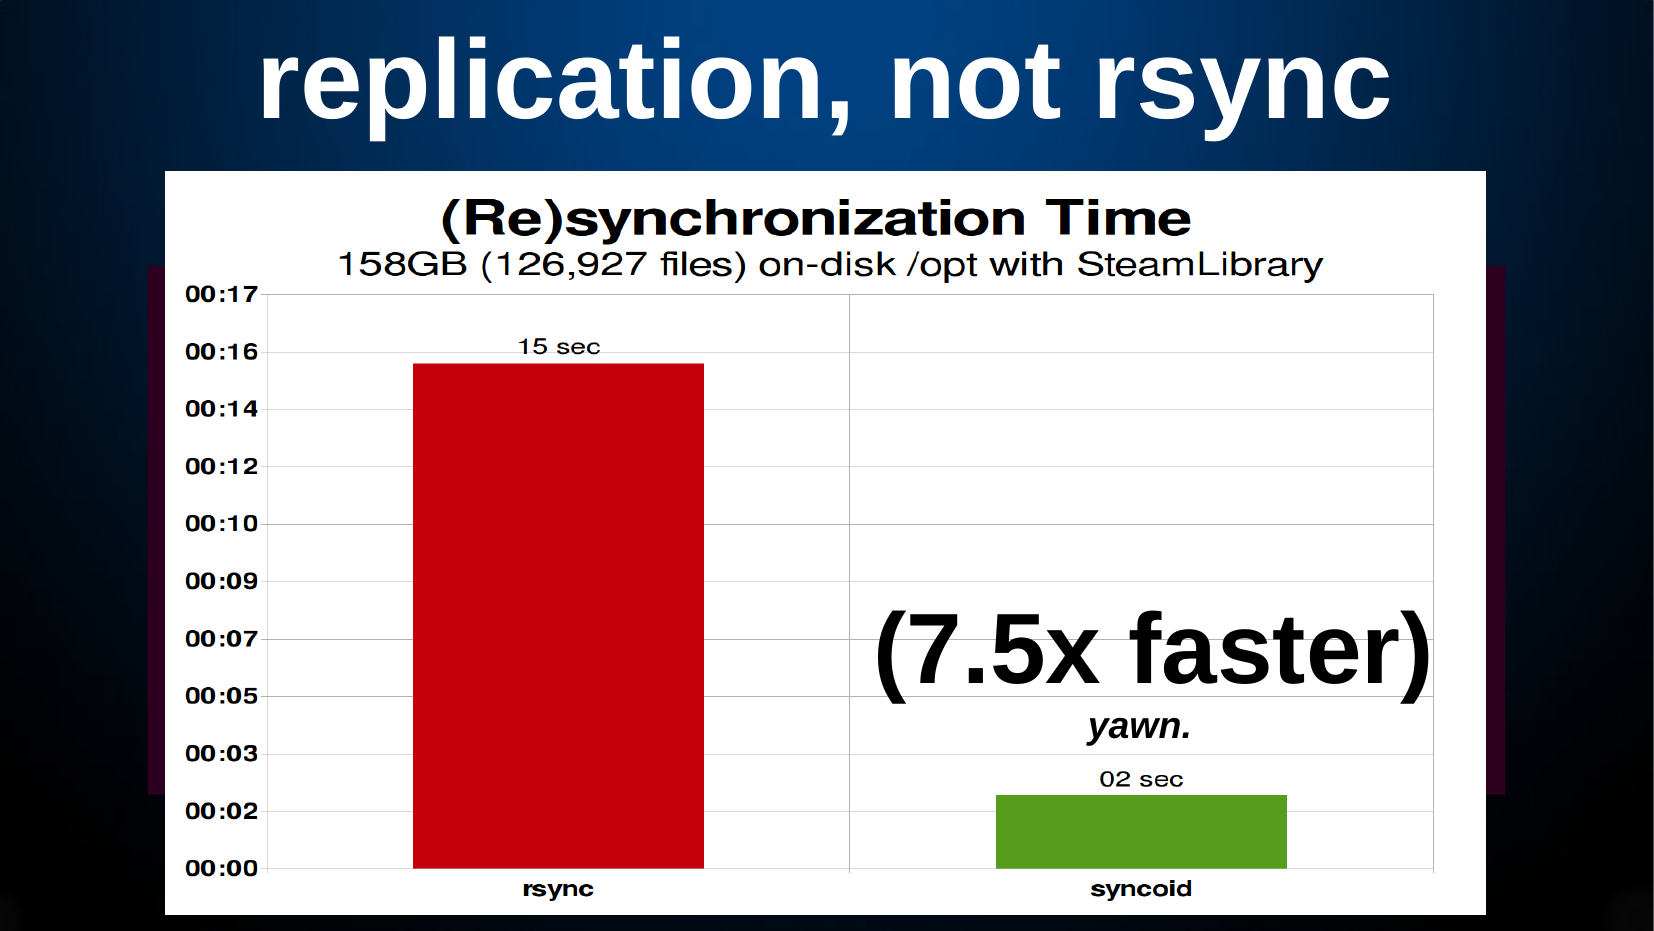

# replication, not rsync
 (7.5x faster)
yawn.